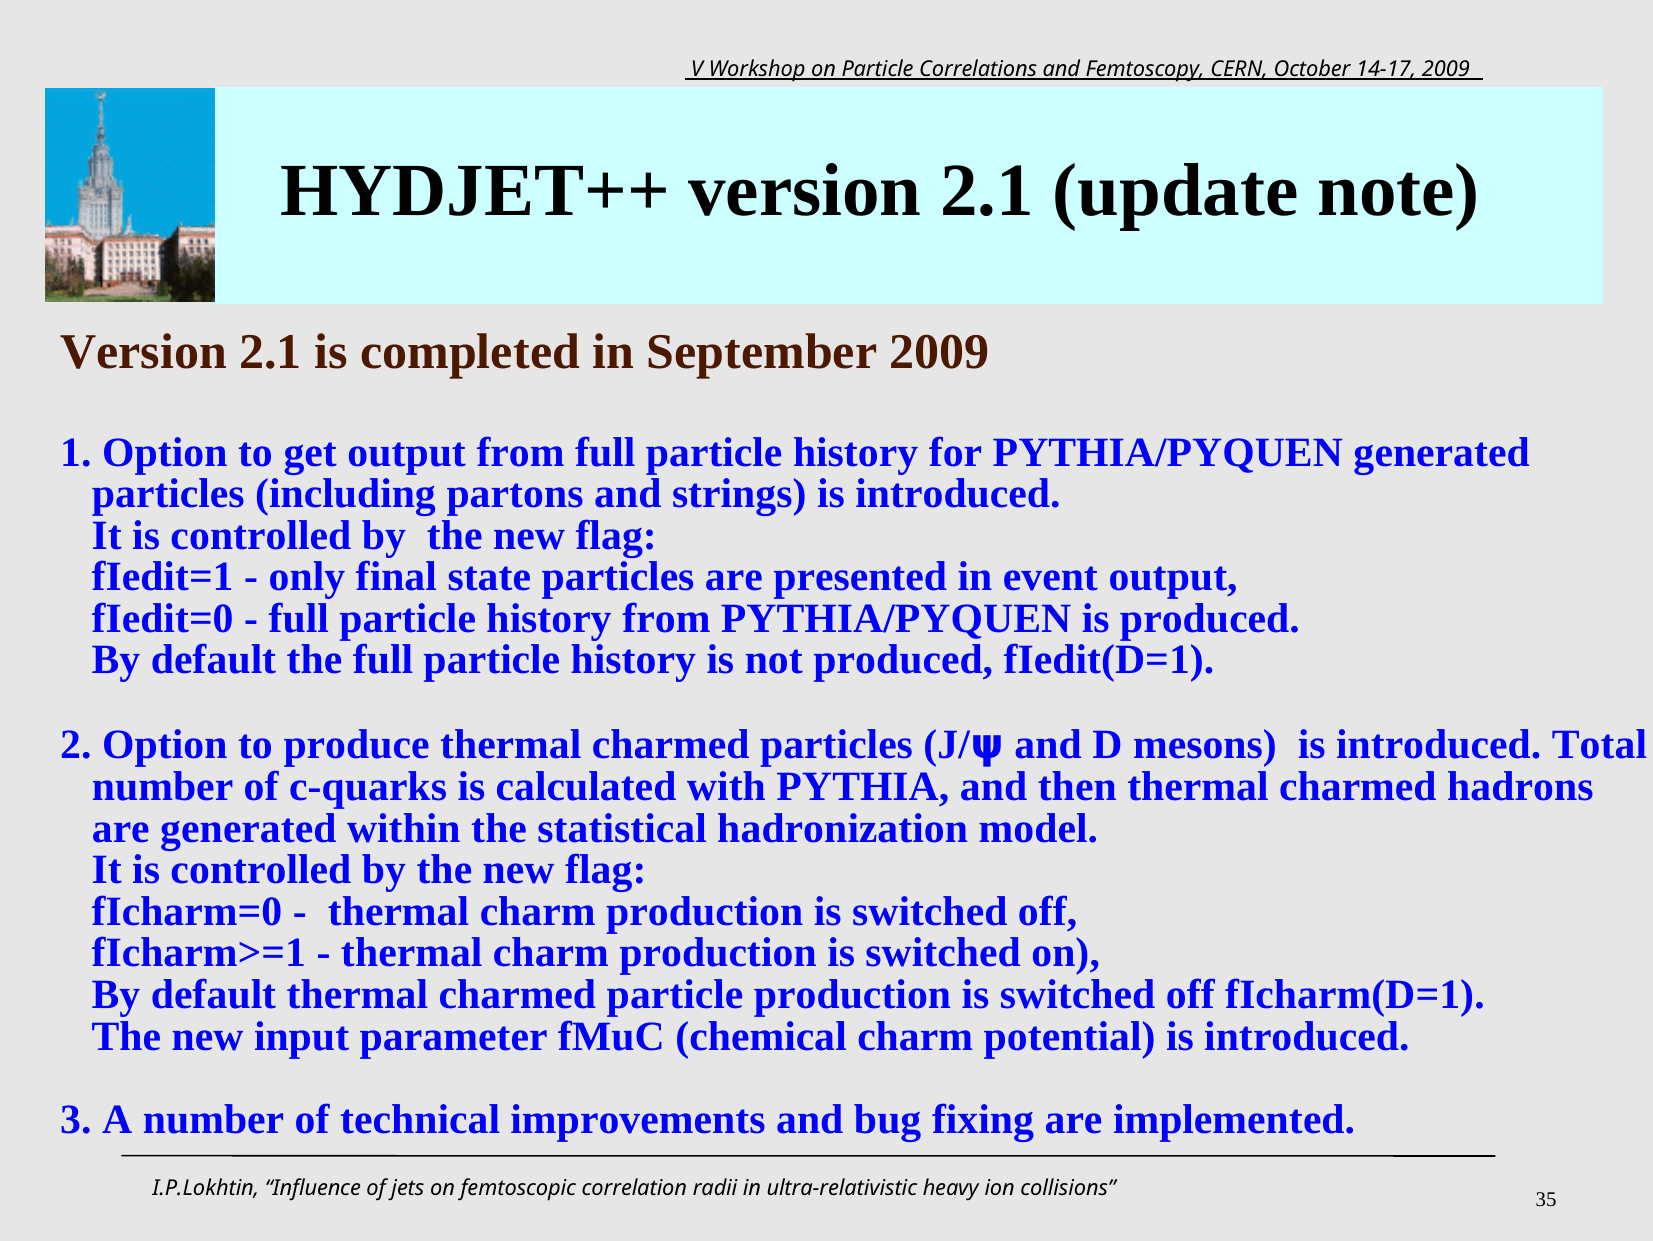

# HYDJET++ version 2.1 (update note)
Version 2.1 is completed in September 2009
1. Option to get output from full particle history for PYTHIA/PYQUEN generated particles (including partons and strings) is introduced.
 It is controlled by the new flag:
 fIedit=1 - only final state particles are presented in event output,
 fIedit=0 - full particle history from PYTHIA/PYQUEN is produced.
 By default the full particle history is not produced, fIedit(D=1).
2. Option to produce thermal charmed particles (J/ψ and D mesons) is introduced. Total number of c-quarks is calculated with PYTHIA, and then thermal charmed hadrons are generated within the statistical hadronization model.
 It is controlled by the new flag:
 fIcharm=0 - thermal charm production is switched off,
 fIcharm>=1 - thermal charm production is switched on),
 By default thermal charmed particle production is switched off fIcharm(D=1).
 The new input parameter fMuC (chemical charm potential) is introduced.
3. A number of technical improvements and bug fixing are implemented.